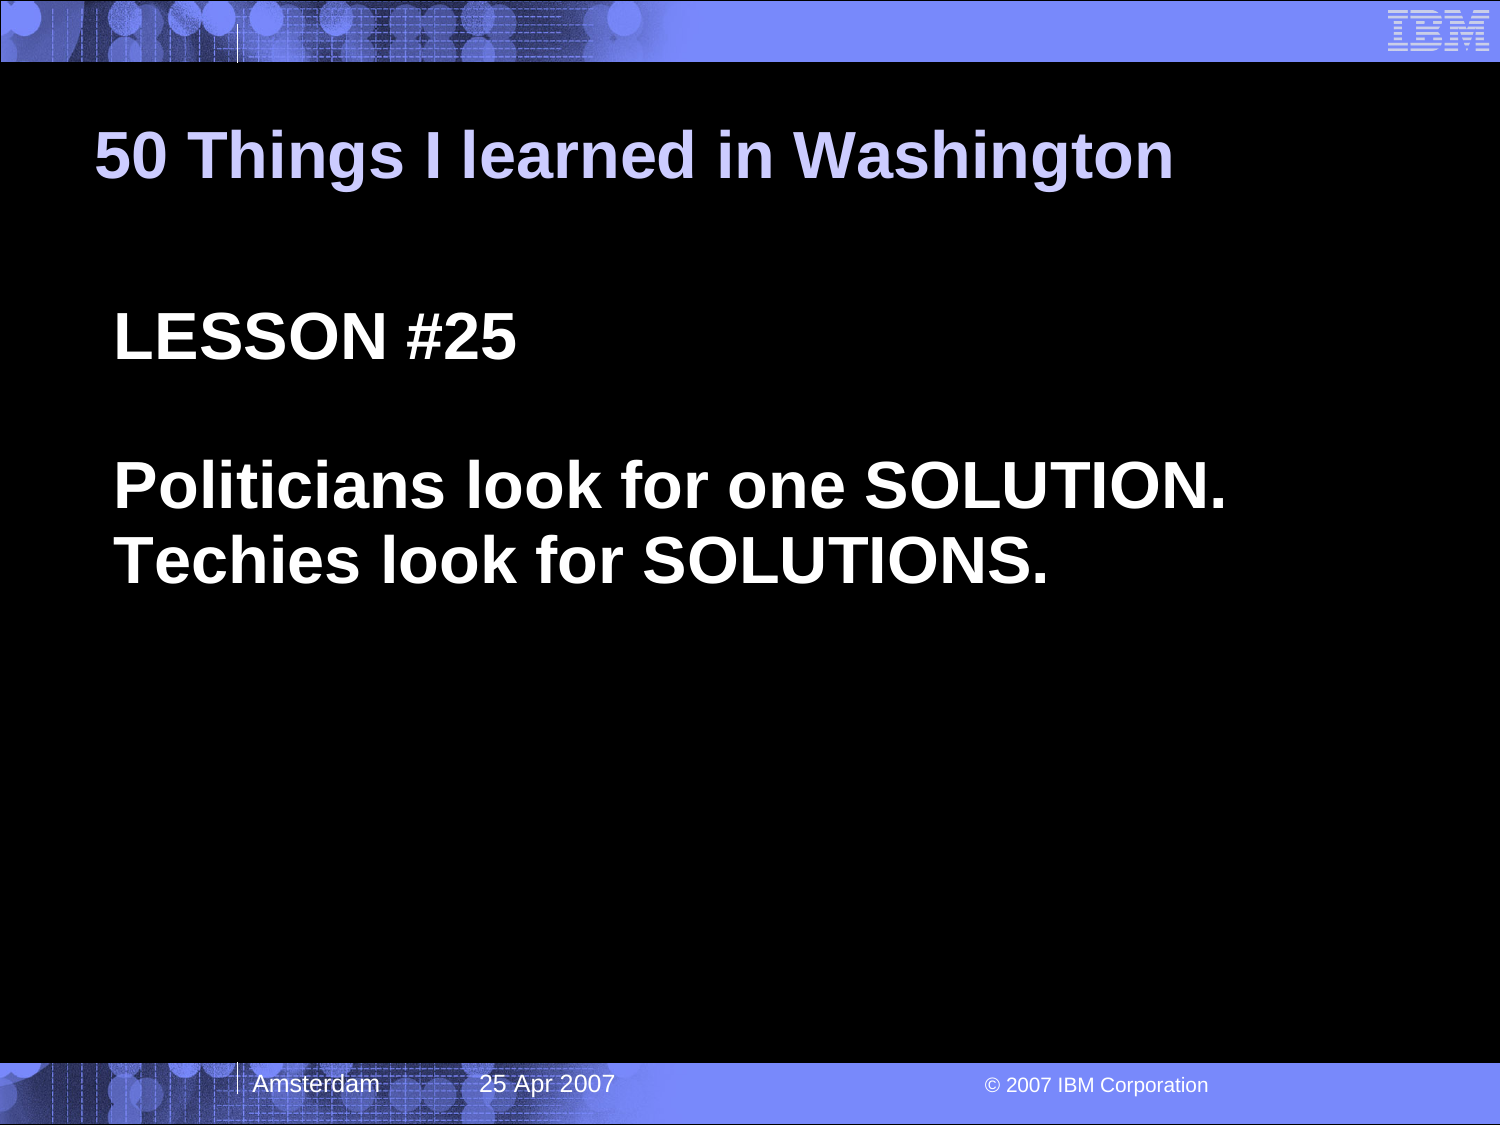

# 50 Things I learned in Washington
LESSON #25
Politicians look for one SOLUTION.
Techies look for SOLUTIONS.